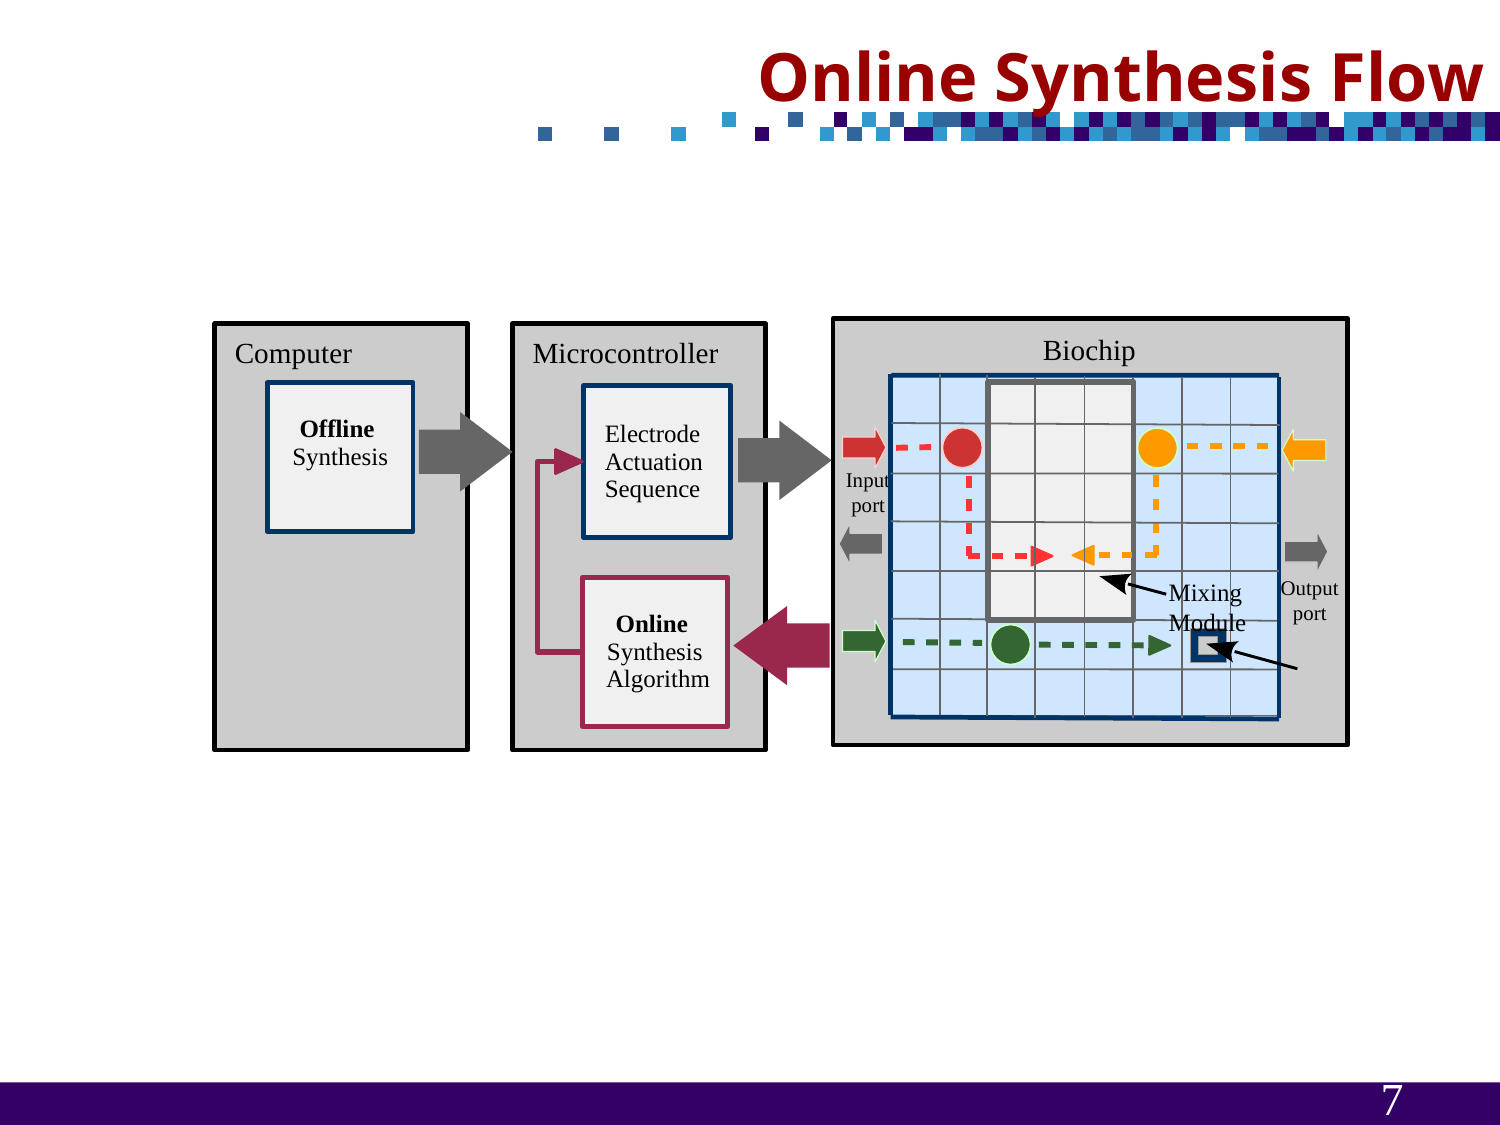

# Online Synthesis Flow
Biochip
Computer
Microcontroller
Offline
Synthesis
Electrode
Actuation
Sequence
Input
port
Output
port
Mixing Module
Online
Synthesis
 Algorithm